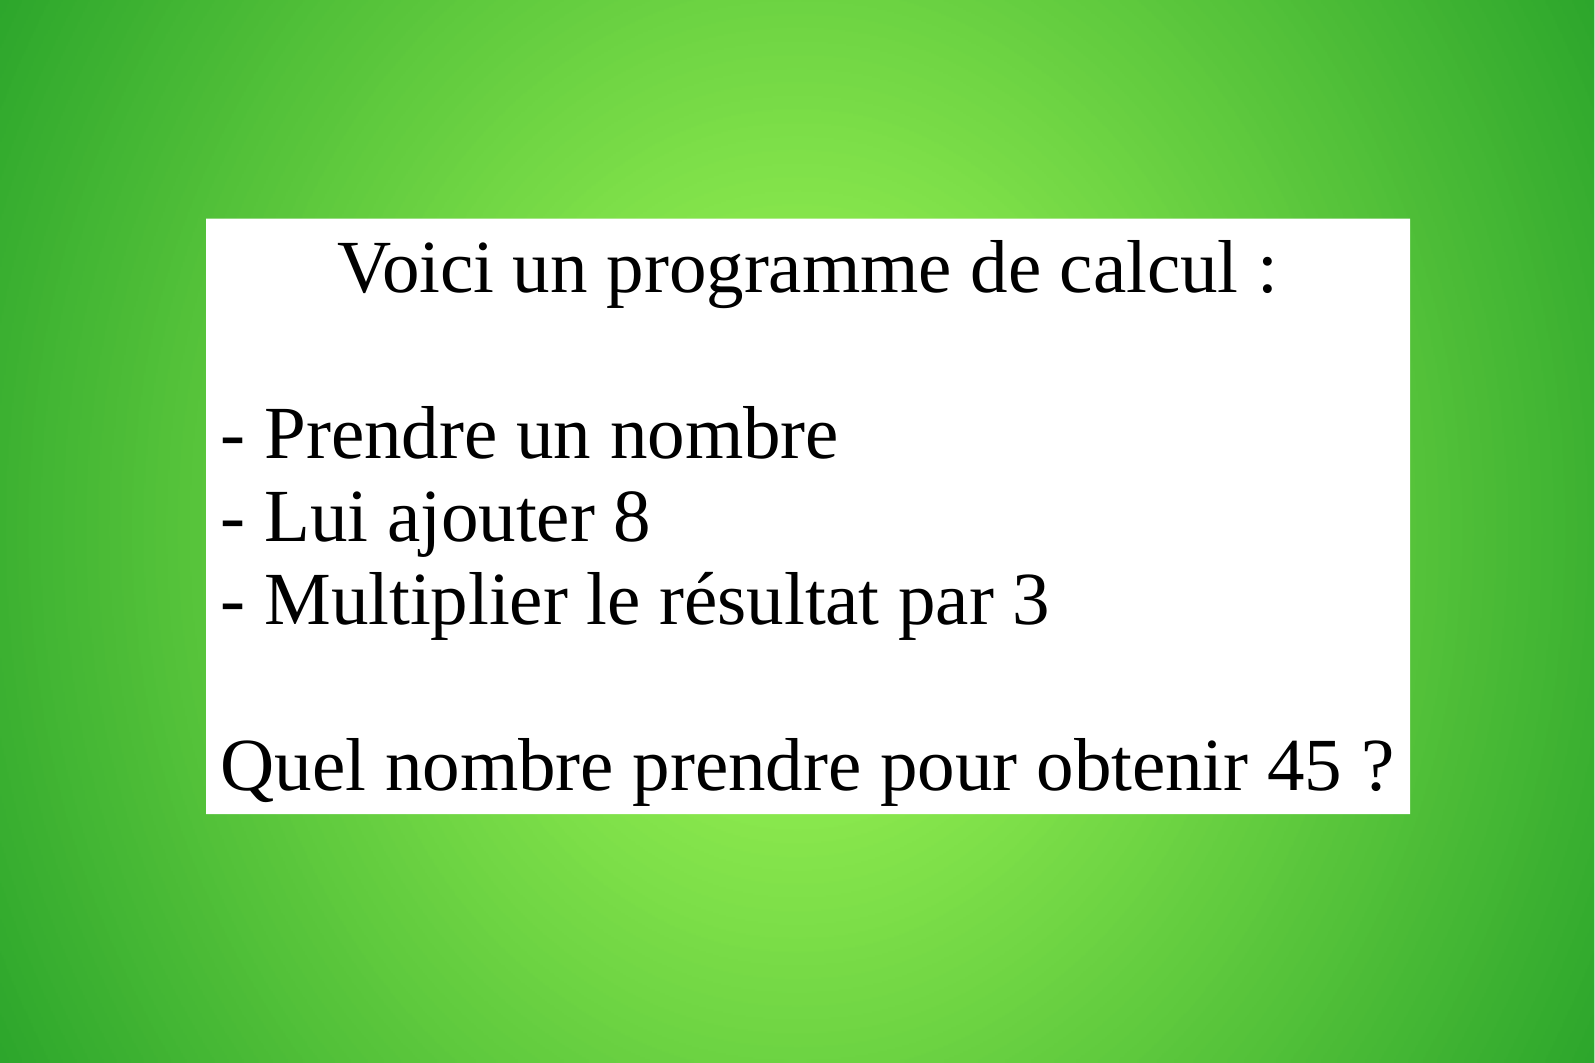

Voici un programme de calcul :
- Prendre un nombre
- Lui ajouter 8
- Multiplier le résultat par 3
Quel nombre prendre pour obtenir 45 ?